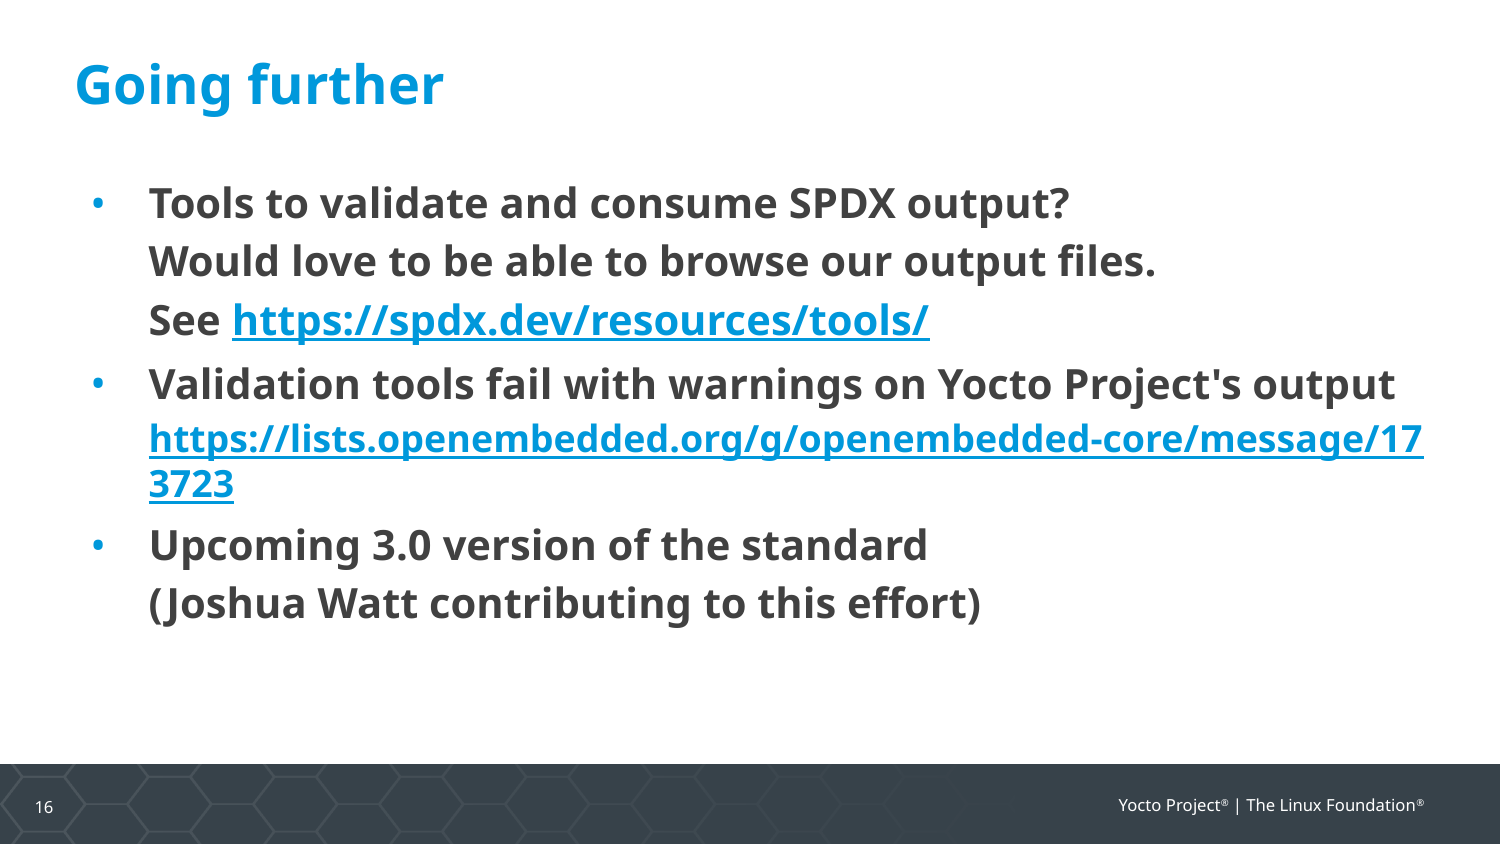

# Going further
Tools to validate and consume SPDX output?
Would love to be able to browse our output files.
See https://spdx.dev/resources/tools/
Validation tools fail with warnings on Yocto Project's output
https://lists.openembedded.org/g/openembedded-core/message/173723
Upcoming 3.0 version of the standard
(Joshua Watt contributing to this effort)